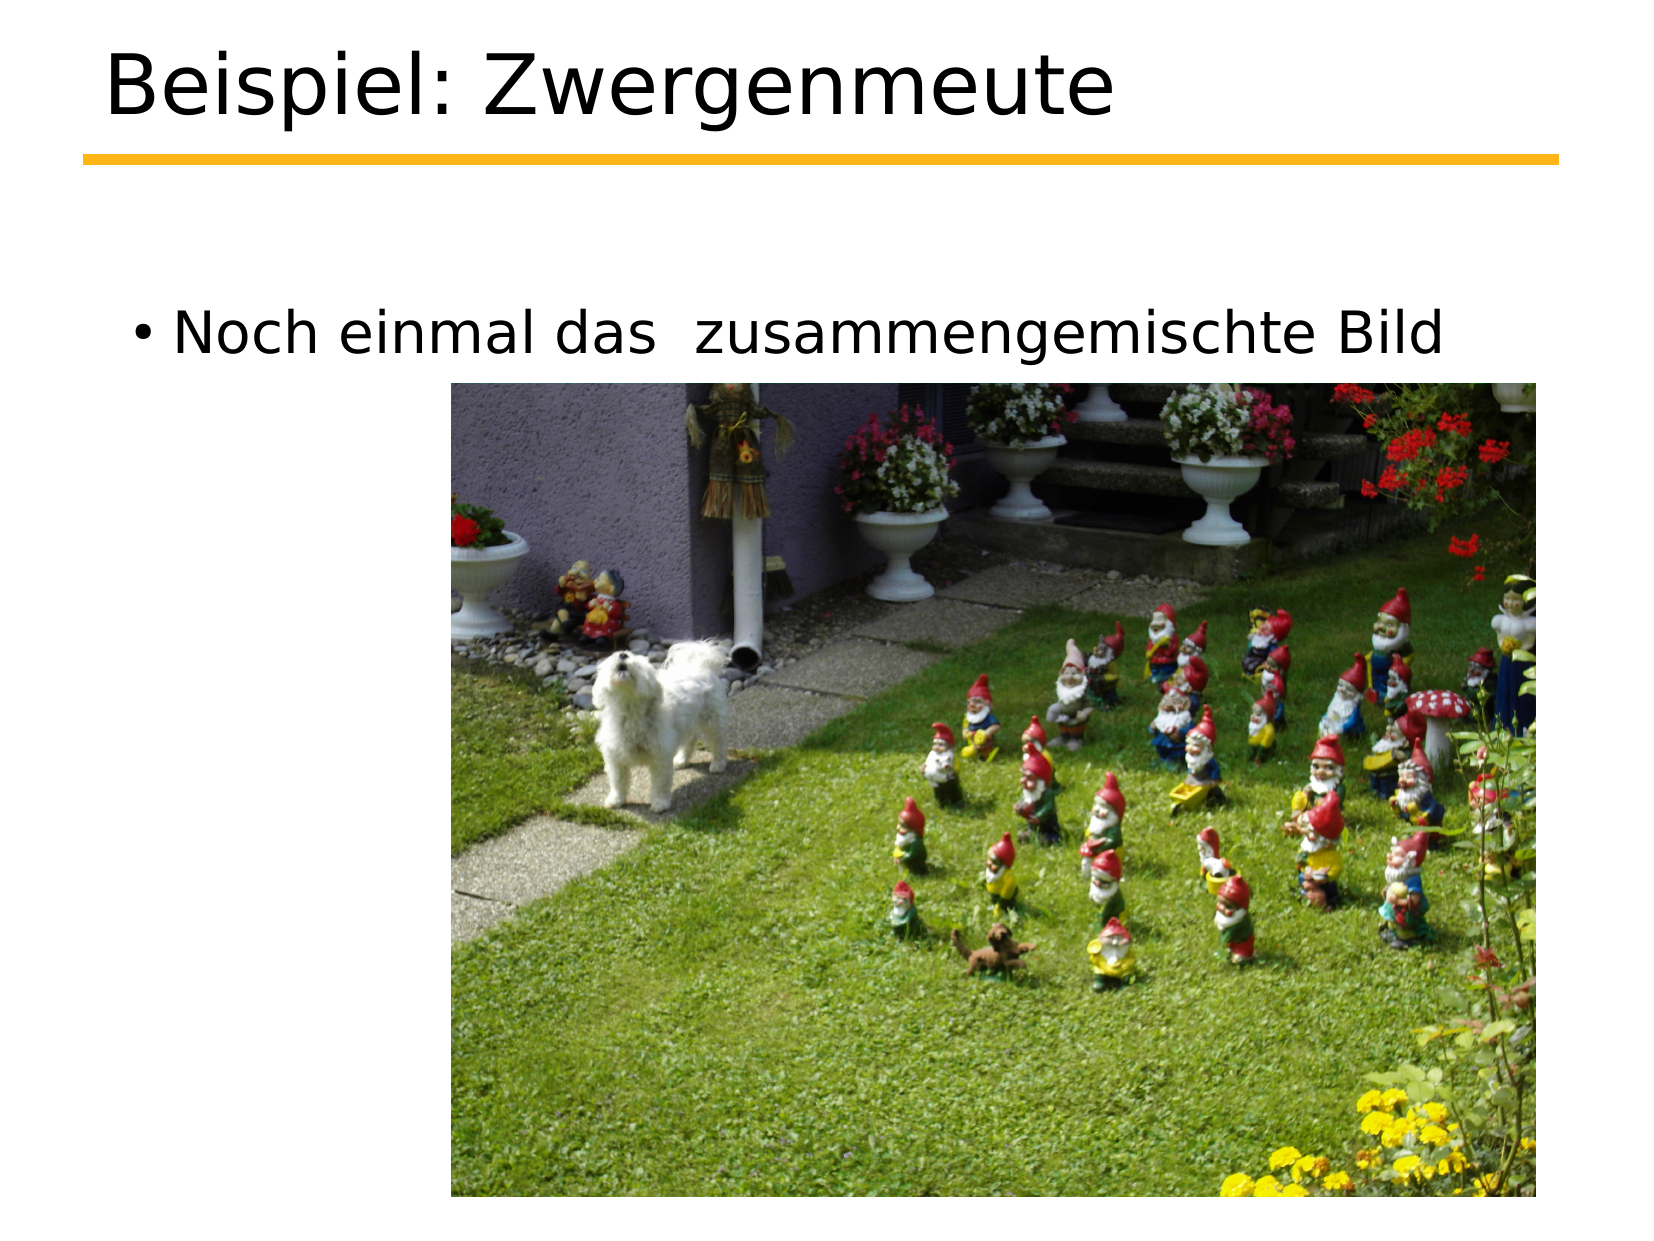

# Beispiel: Zwergenmeute
 Noch einmal das zusammengemischte Bild